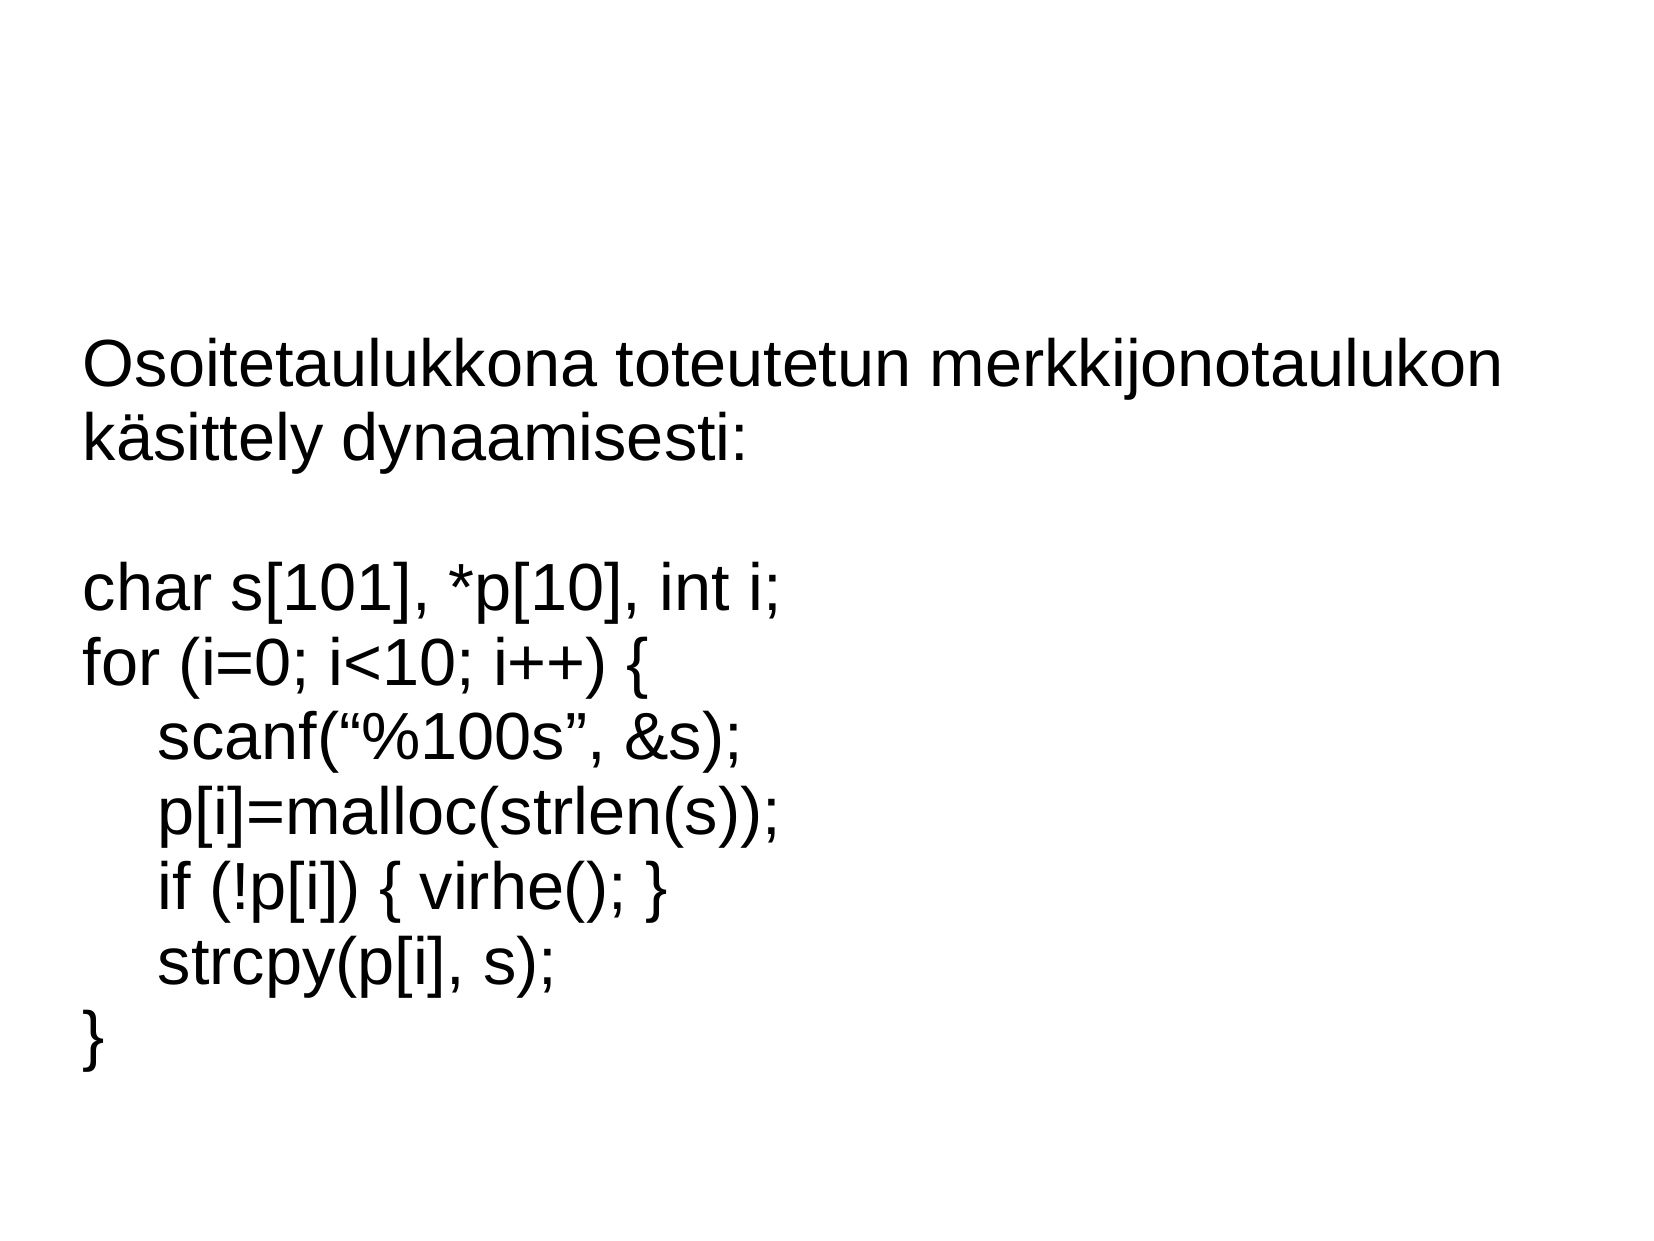

Osoitetaulukkona toteutetun merkkijonotaulukon käsittely dynaamisesti:
char s[101], *p[10], int i;
for (i=0; i<10; i++) {
	scanf(“%100s”, &s);
	p[i]=malloc(strlen(s));
	if (!p[i]) { virhe(); }
	strcpy(p[i], s);
}